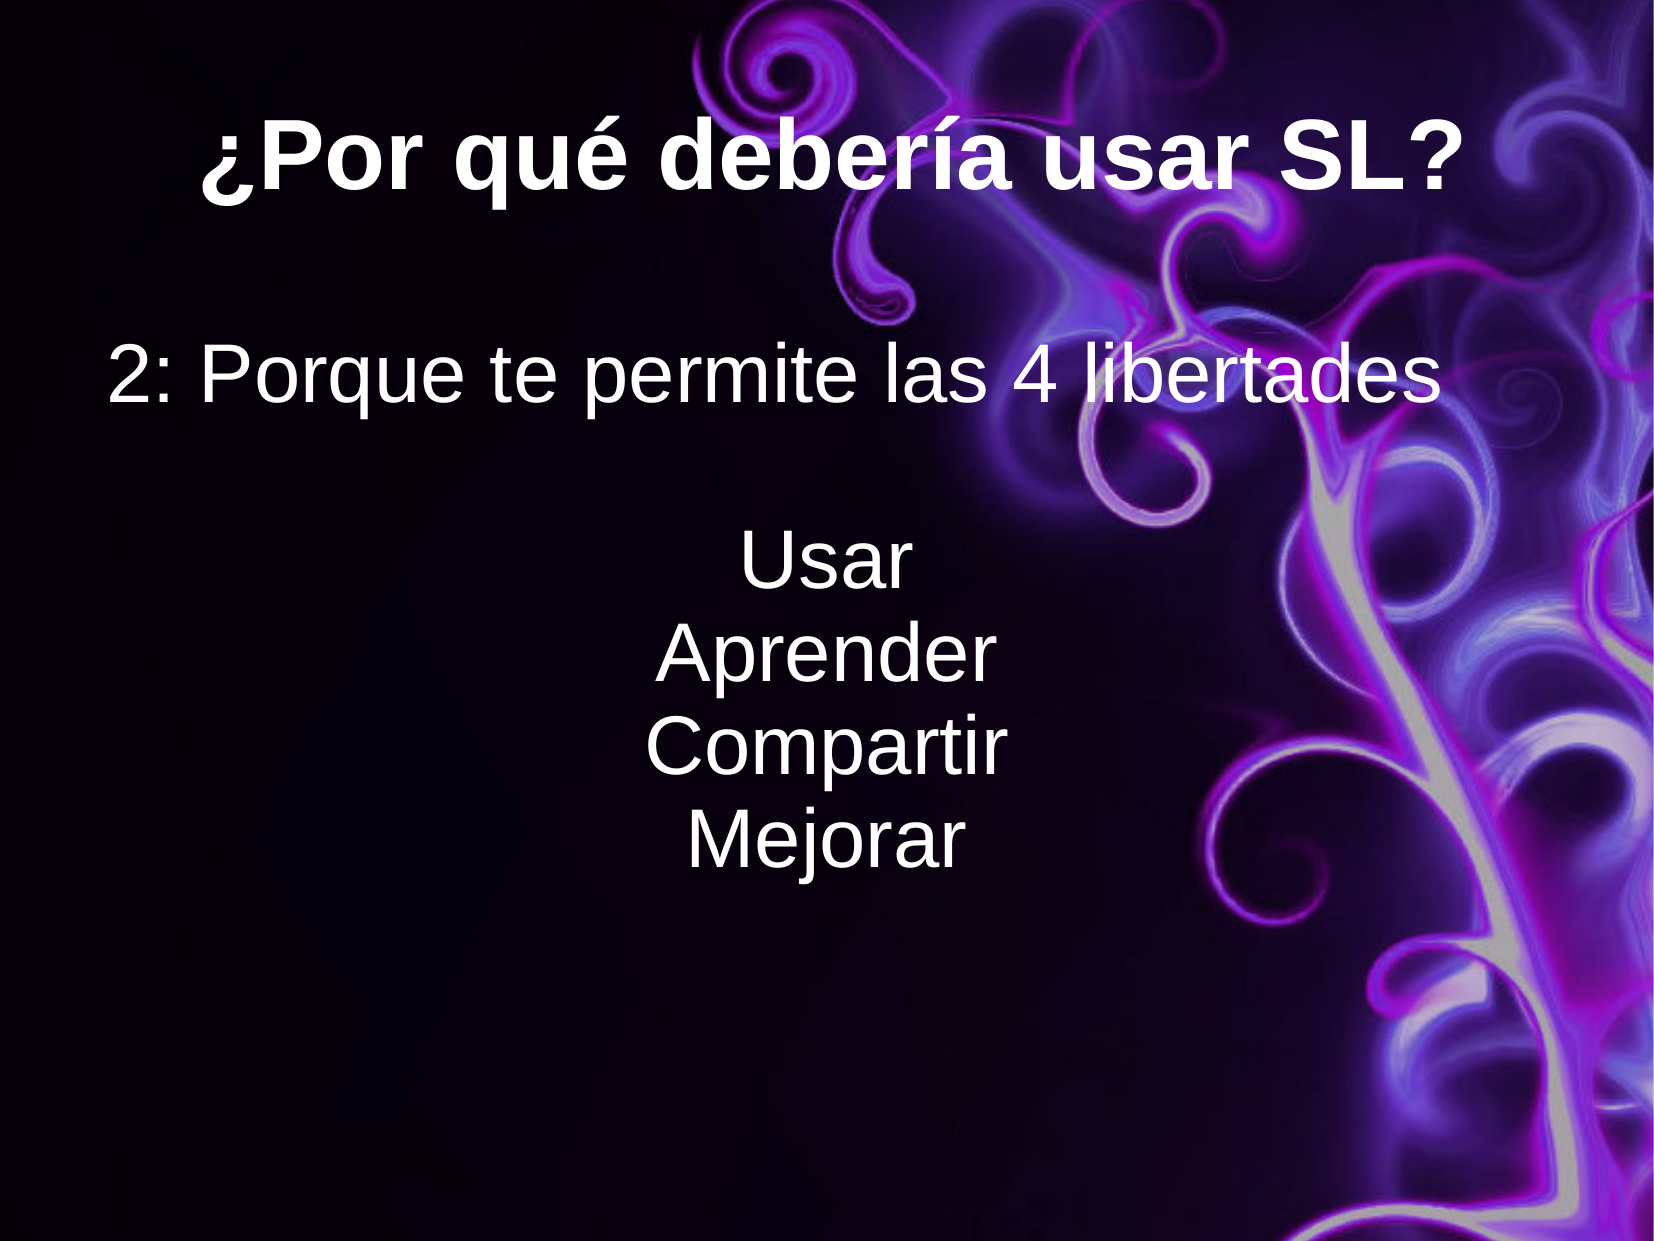

¿Por qué debería usar SL?
# 2: Porque te permite las 4 libertades
Usar
Aprender
Compartir
Mejorar